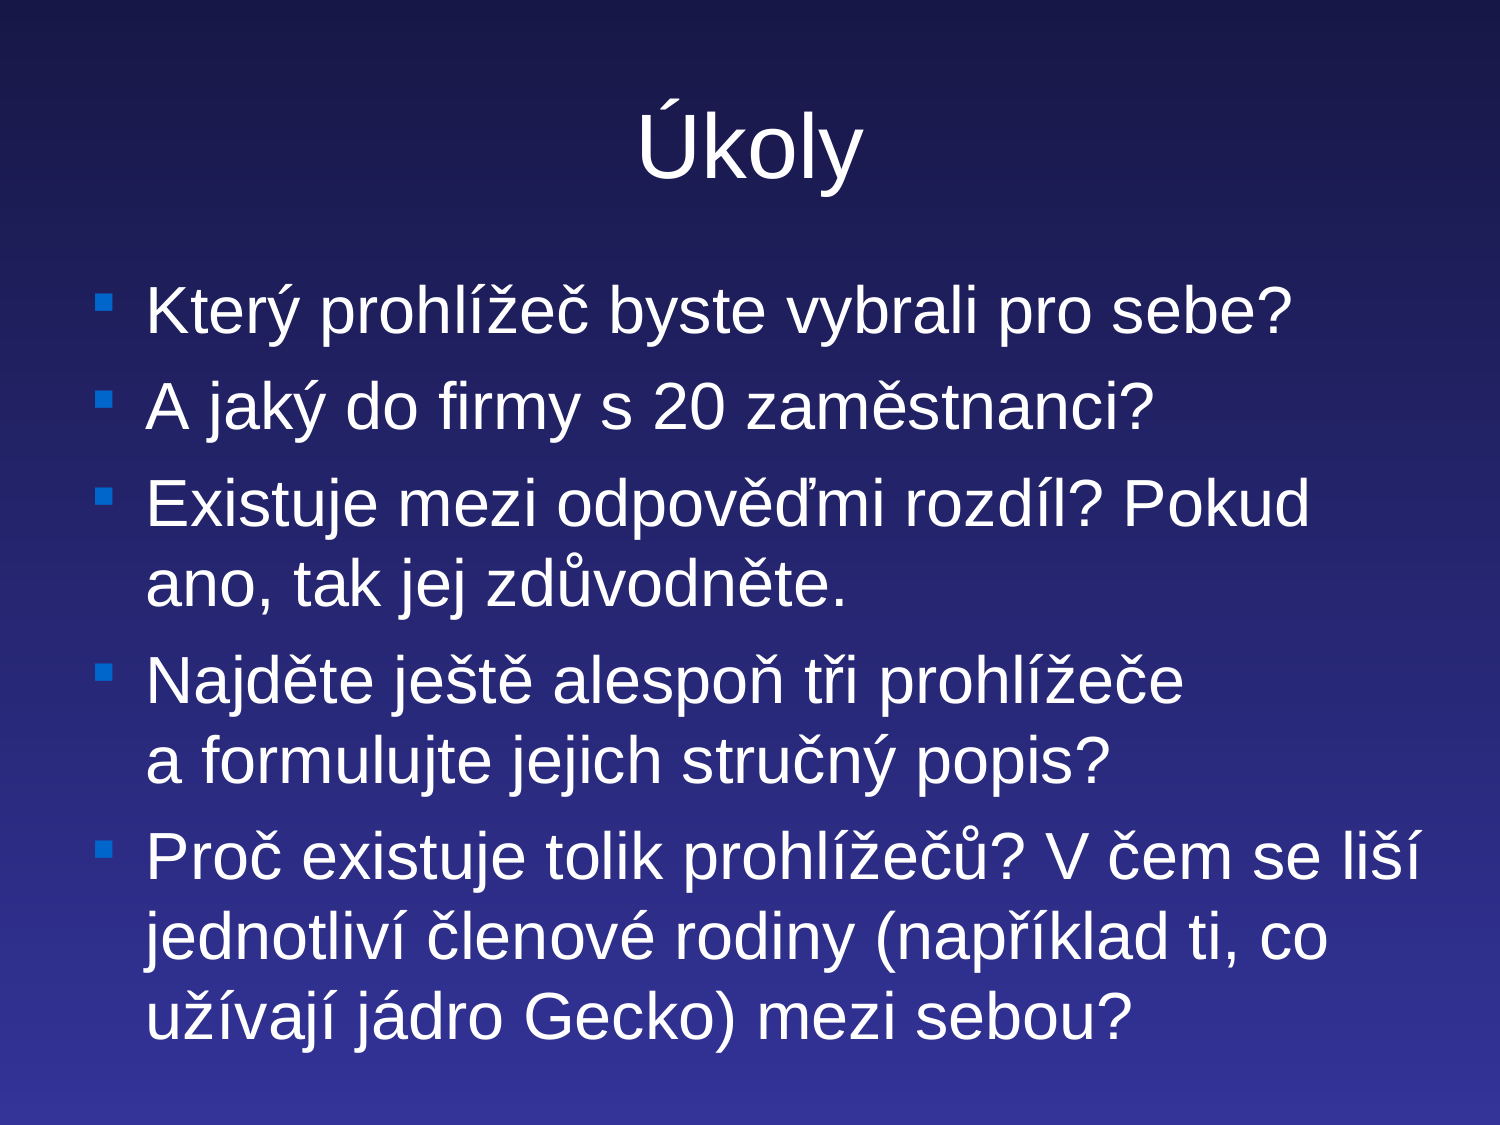

# Úkoly
Který prohlížeč byste vybrali pro sebe?
A jaký do firmy s 20 zaměstnanci?
Existuje mezi odpověďmi rozdíl? Pokud ano, tak jej zdůvodněte.
Najděte ještě alespoň tři prohlížeče
a formulujte jejich stručný popis?
Proč existuje tolik prohlížečů? V čem se liší jednotliví členové rodiny (například ti, co užívají jádro Gecko) mezi sebou?